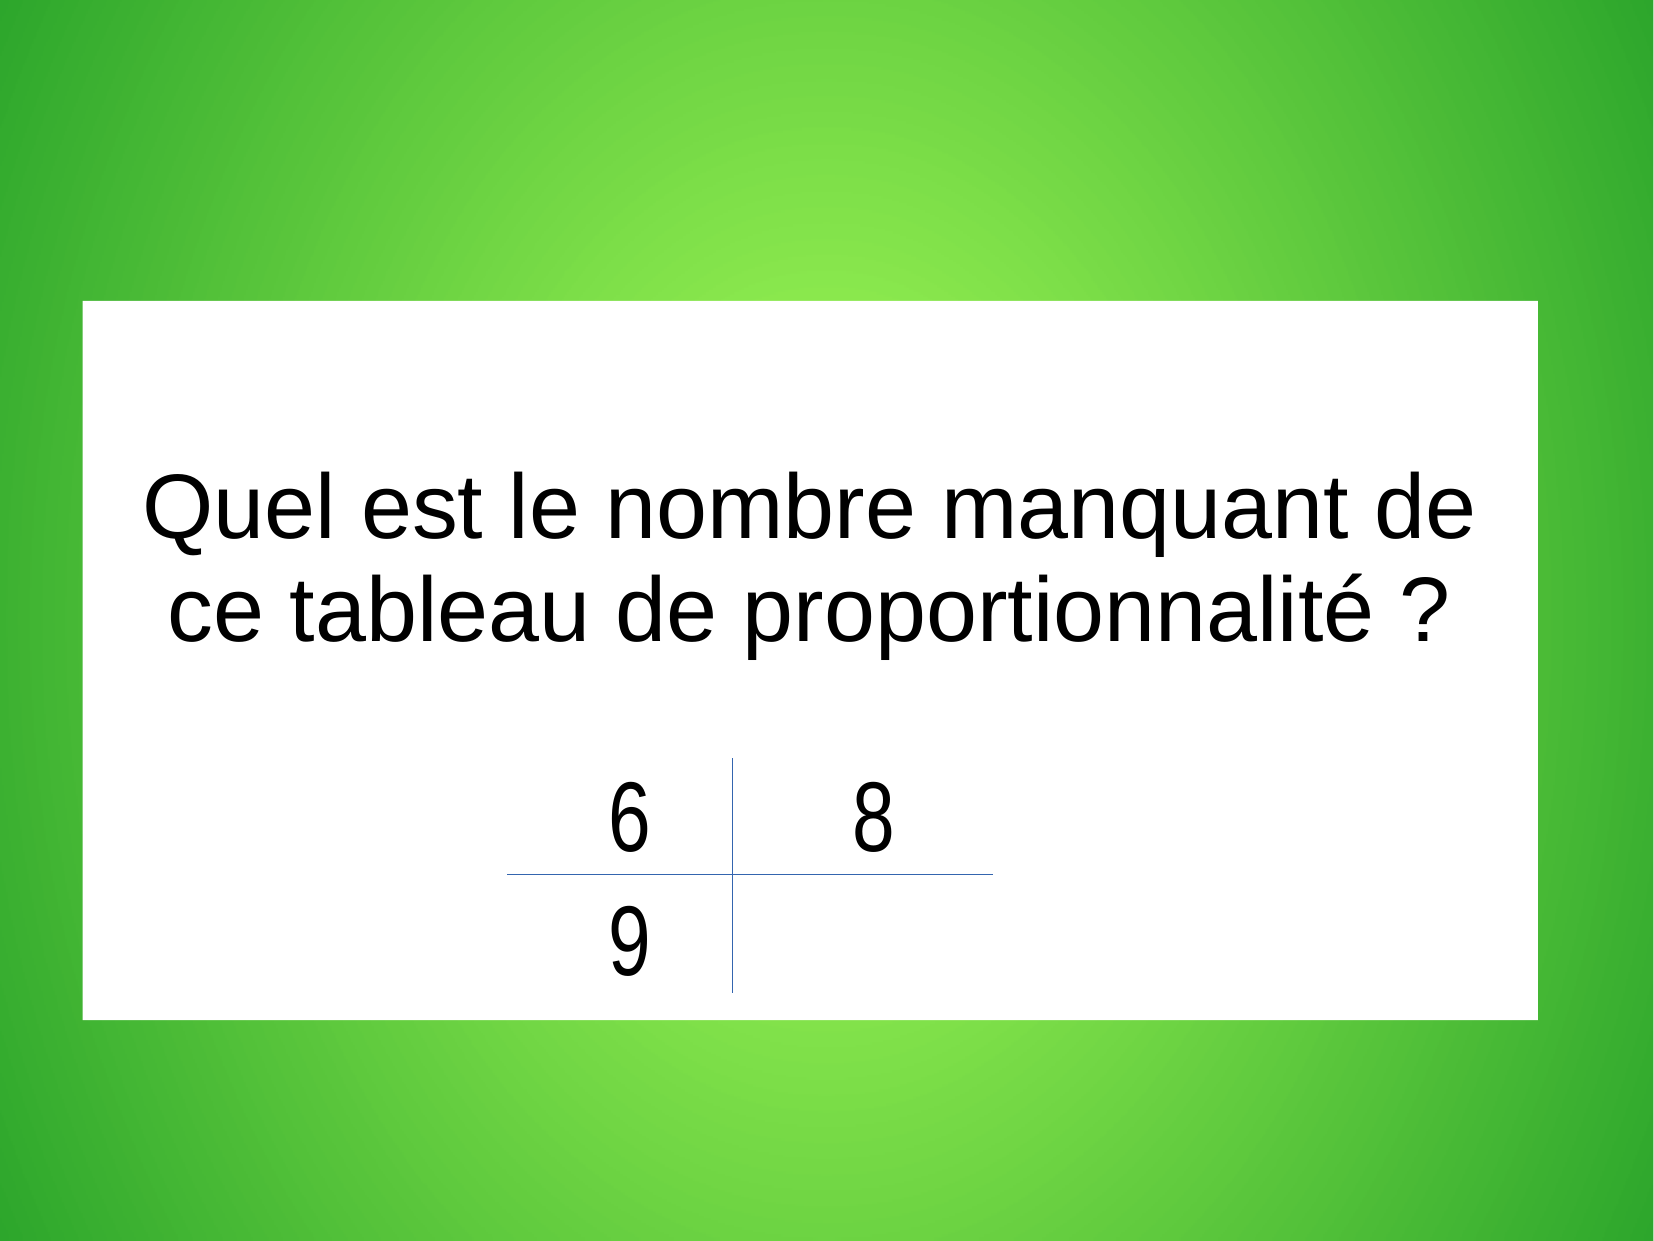

Quel est le nombre manquant de ce tableau de proportionnalité ?